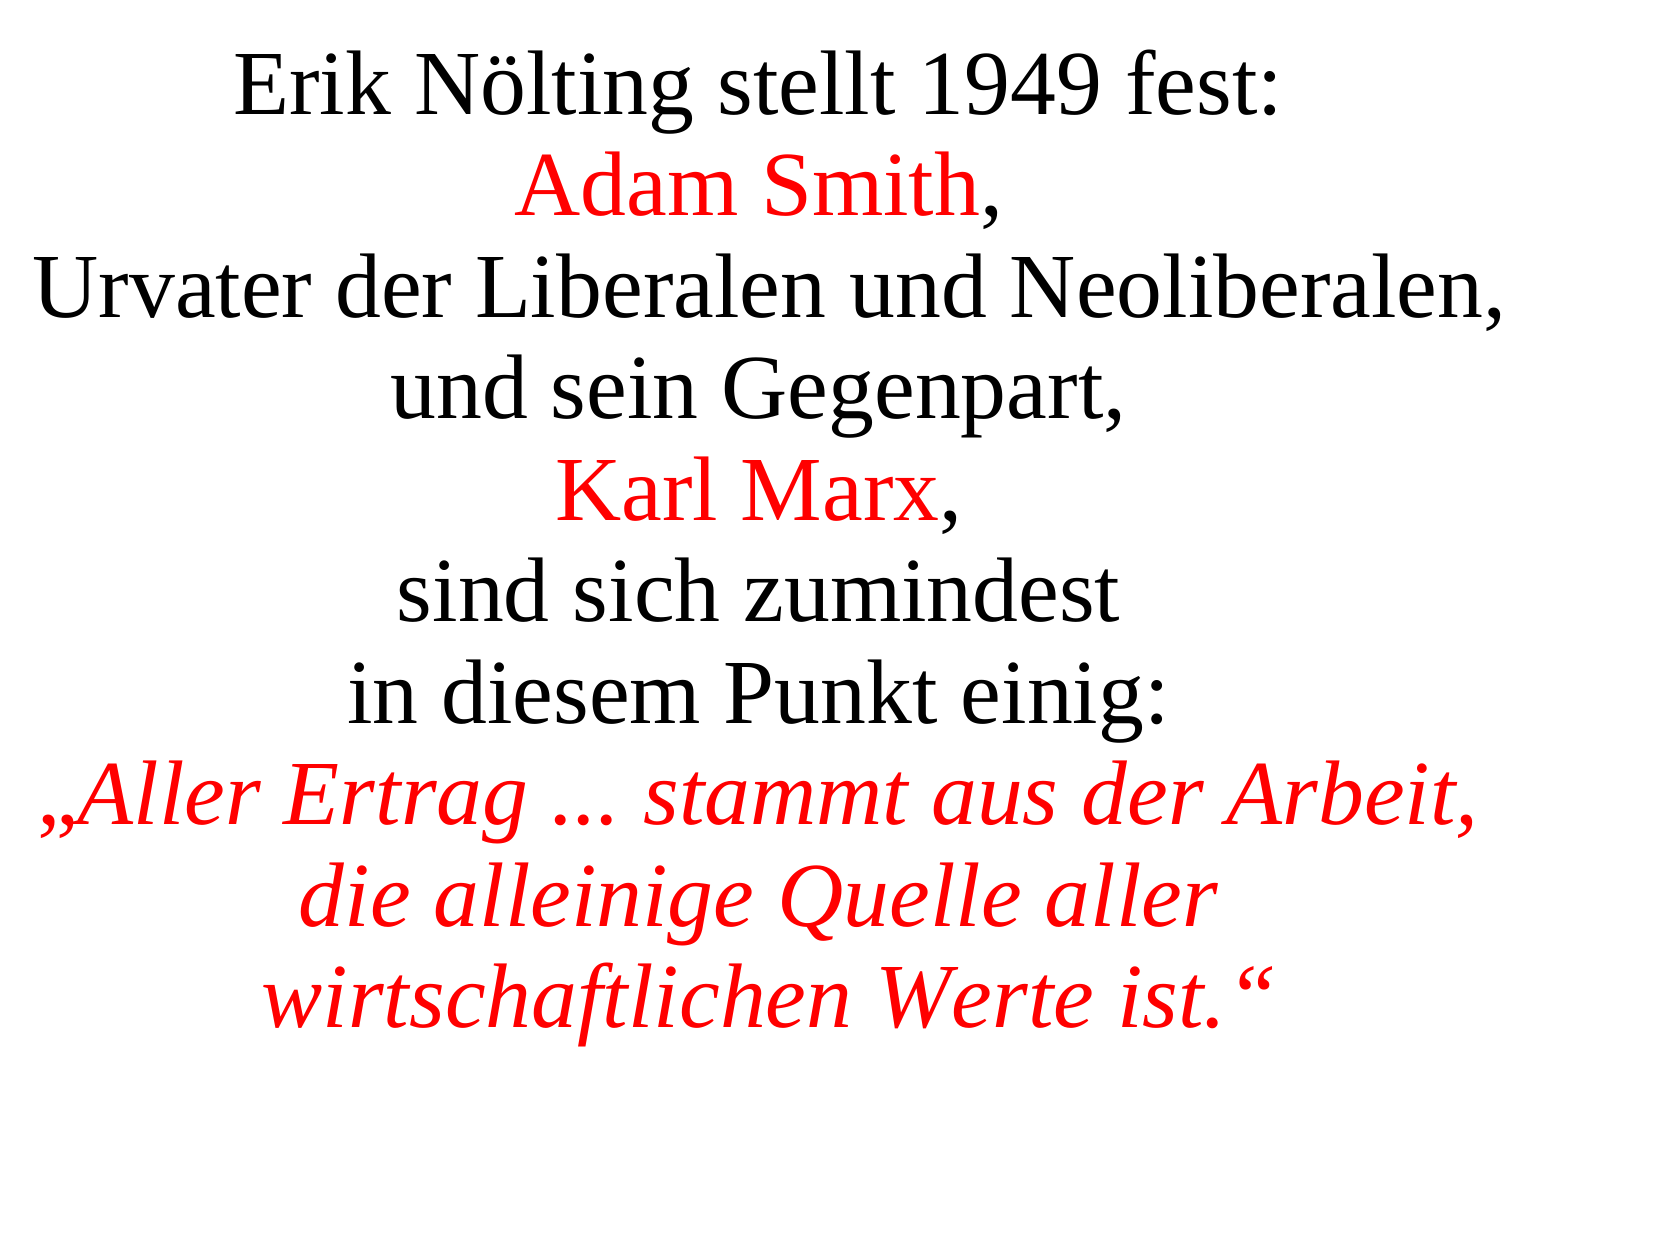

Erik Nölting stellt 1949 fest:
Adam Smith,
Urvater der Liberalen und Neoliberalen, und sein Gegenpart,
Karl Marx,
sind sich zumindest
in diesem Punkt einig:
„Aller Ertrag ... stammt aus der Arbeit,
die alleinige Quelle aller
wirtschaftlichen Werte ist.“